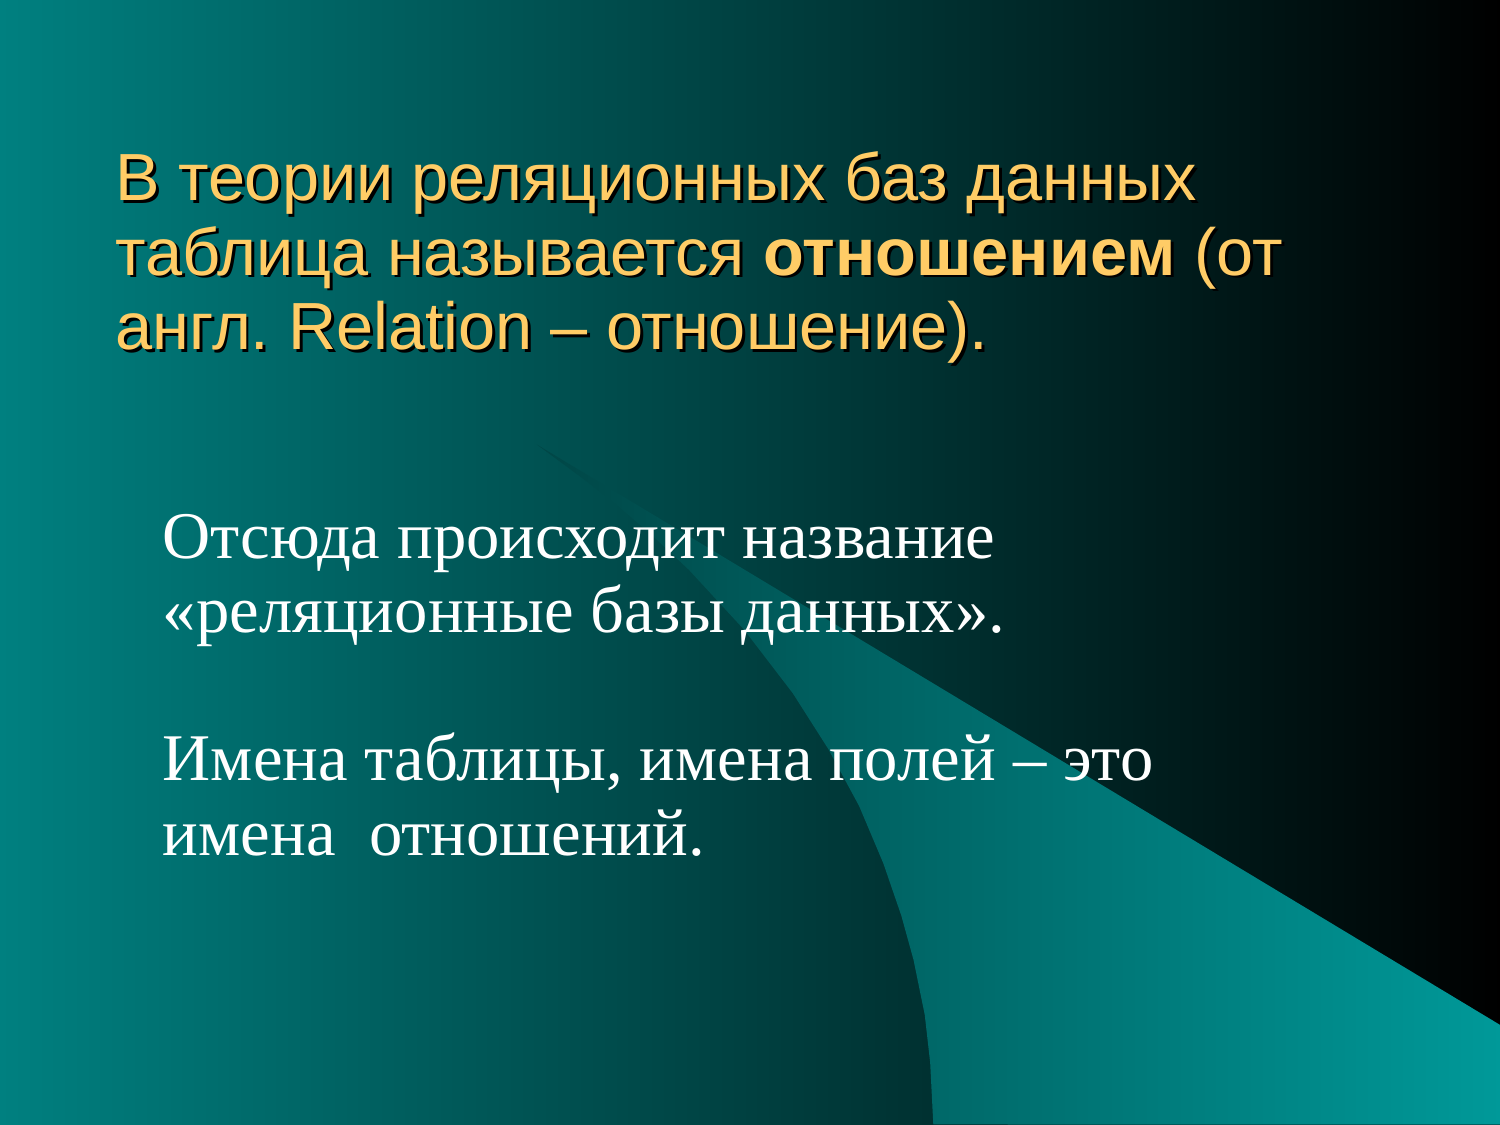

# В теории реляционных баз данных таблица называется отношением (от англ. Relation – отношение).
Отсюда происходит название «реляционные базы данных».
Имена таблицы, имена полей – это имена отношений.